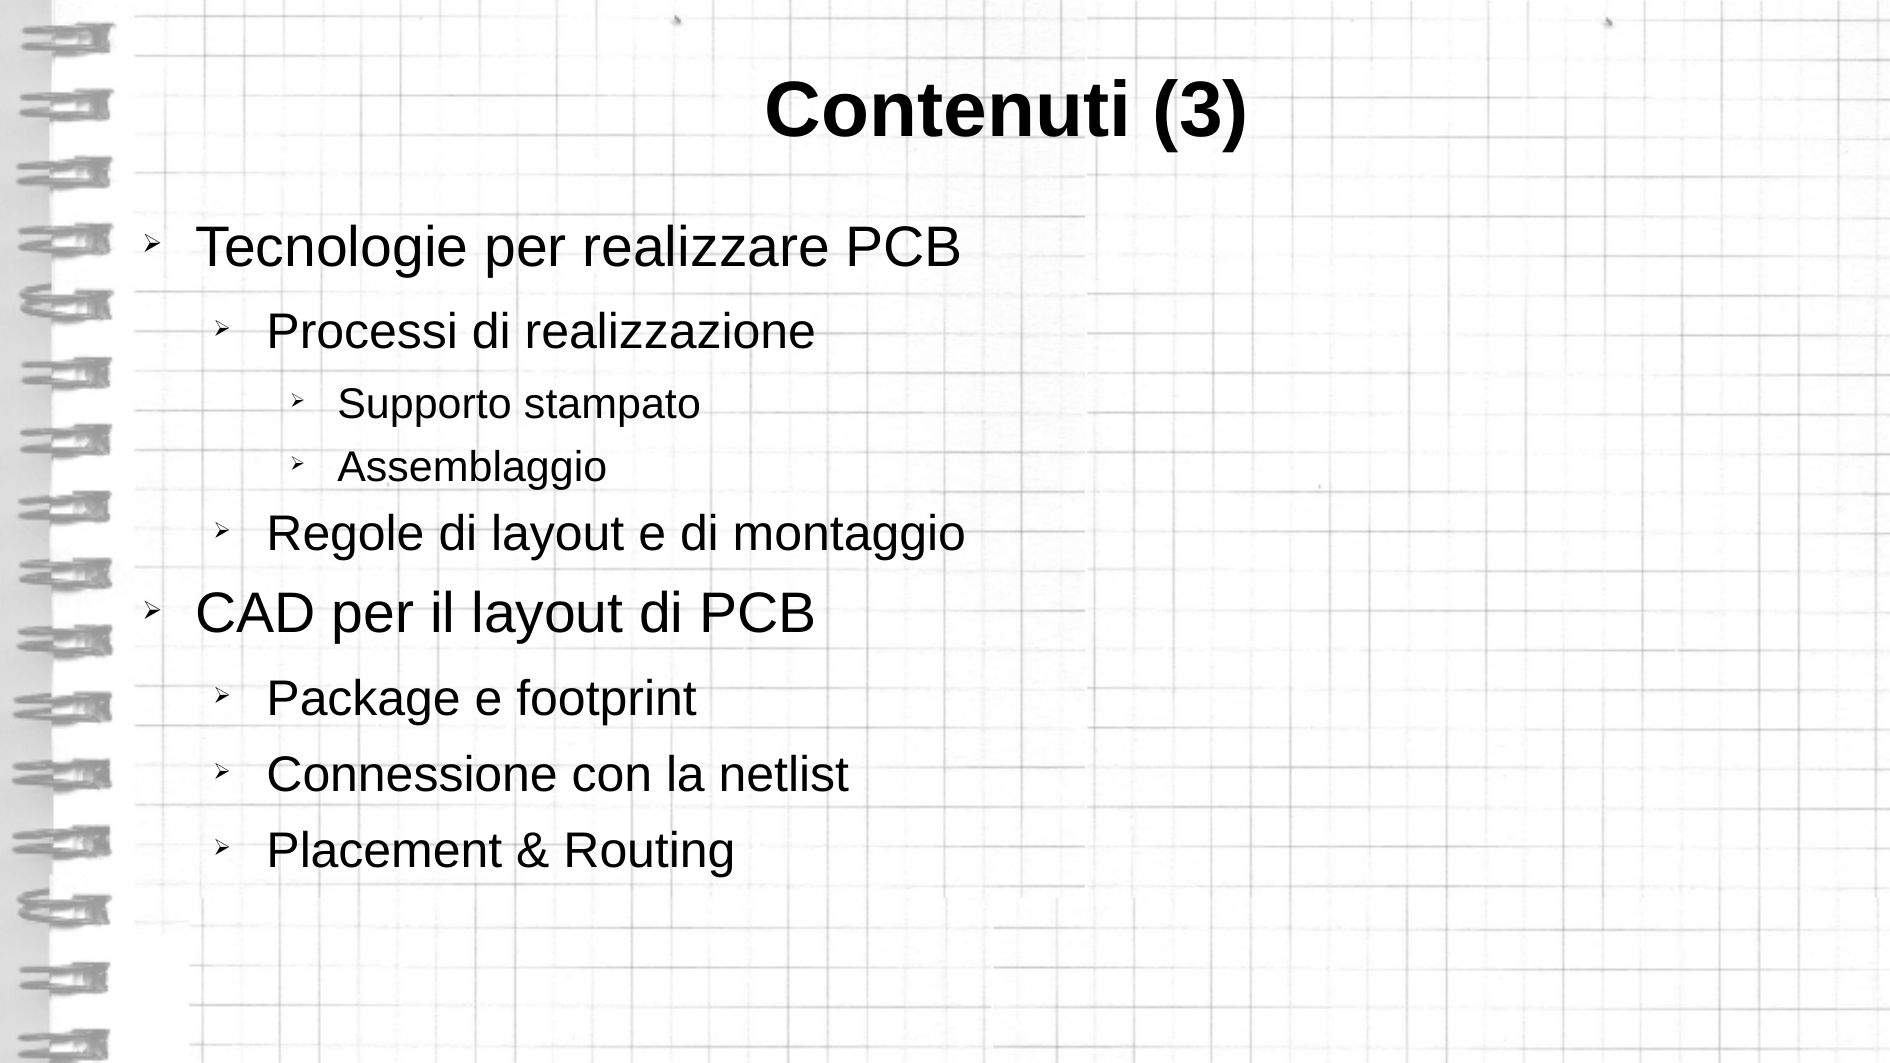

# Contenuti (3)
Tecnologie per realizzare PCB
Processi di realizzazione
Supporto stampato
Assemblaggio
Regole di layout e di montaggio
CAD per il layout di PCB
Package e footprint
Connessione con la netlist
Placement & Routing